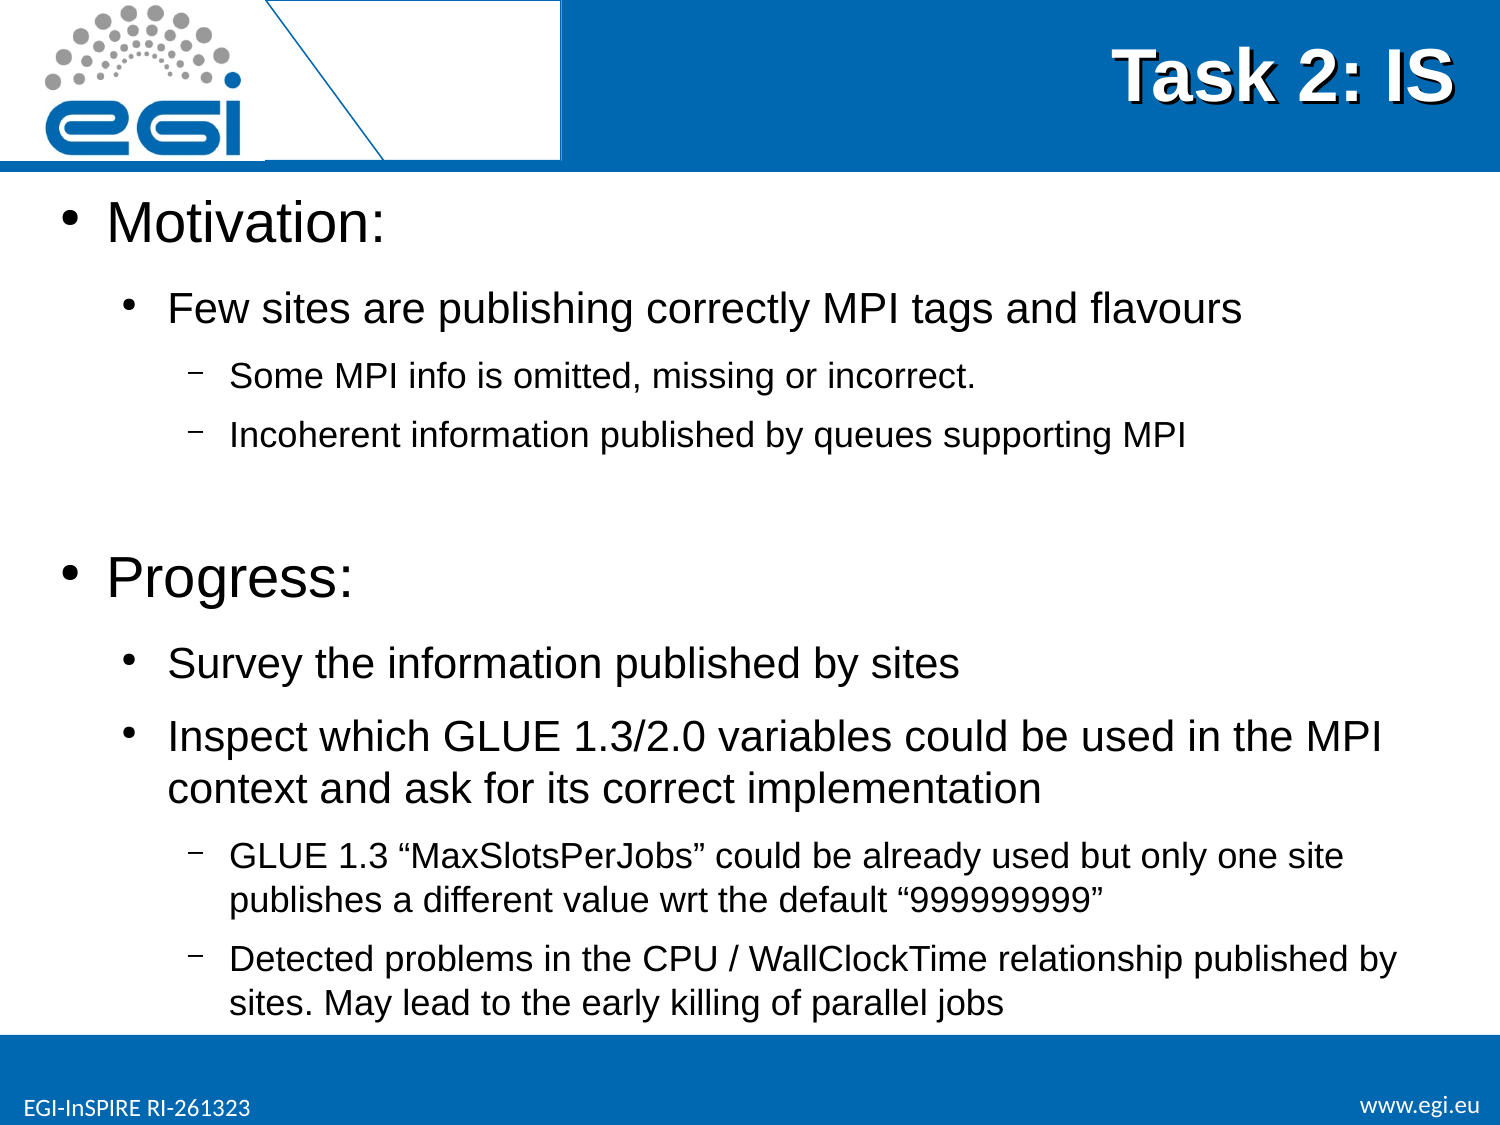

# Task 2: IS
Motivation:
Few sites are publishing correctly MPI tags and flavours
Some MPI info is omitted, missing or incorrect.
Incoherent information published by queues supporting MPI
Progress:
Survey the information published by sites
Inspect which GLUE 1.3/2.0 variables could be used in the MPI context and ask for its correct implementation
GLUE 1.3 “MaxSlotsPerJobs” could be already used but only one site publishes a different value wrt the default “999999999”
Detected problems in the CPU / WallClockTime relationship published by sites. May lead to the early killing of parallel jobs